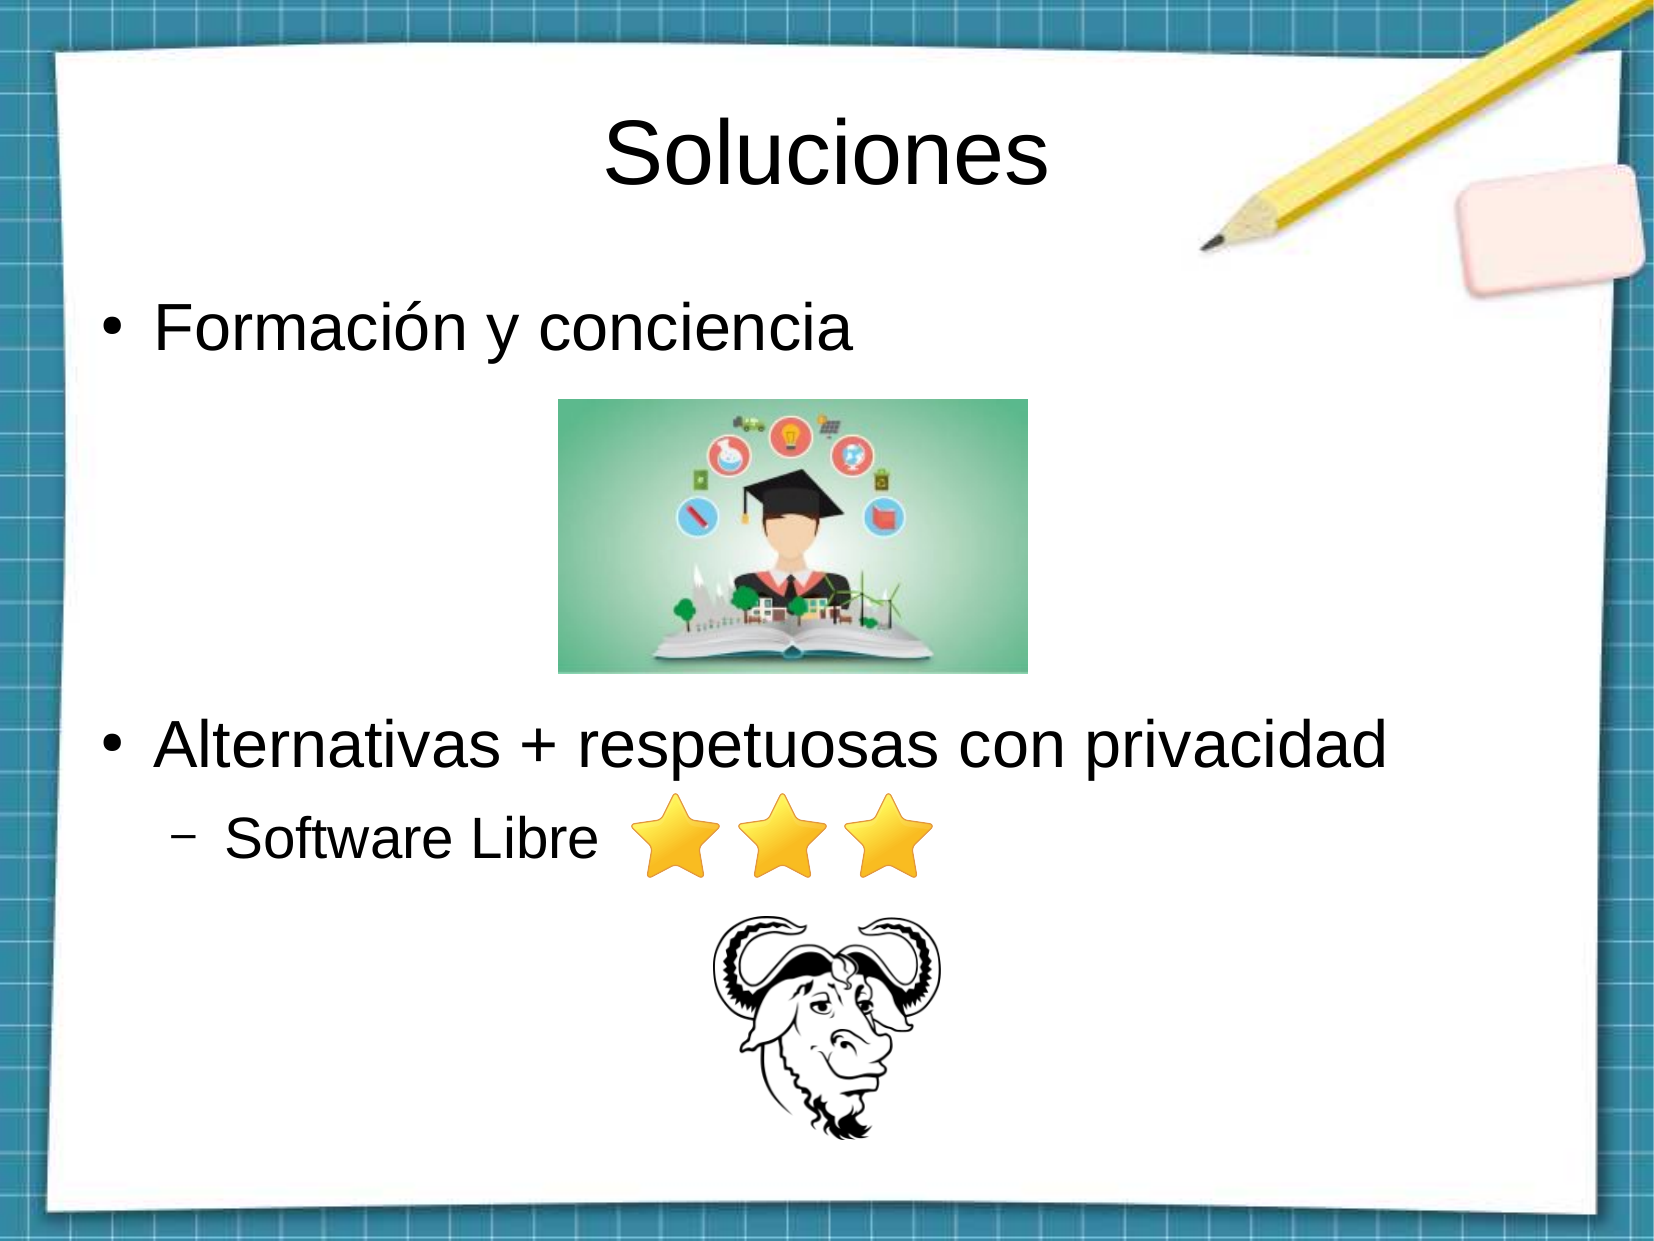

# Soluciones
Formación y conciencia
Alternativas + respetuosas con privacidad
Software Libre